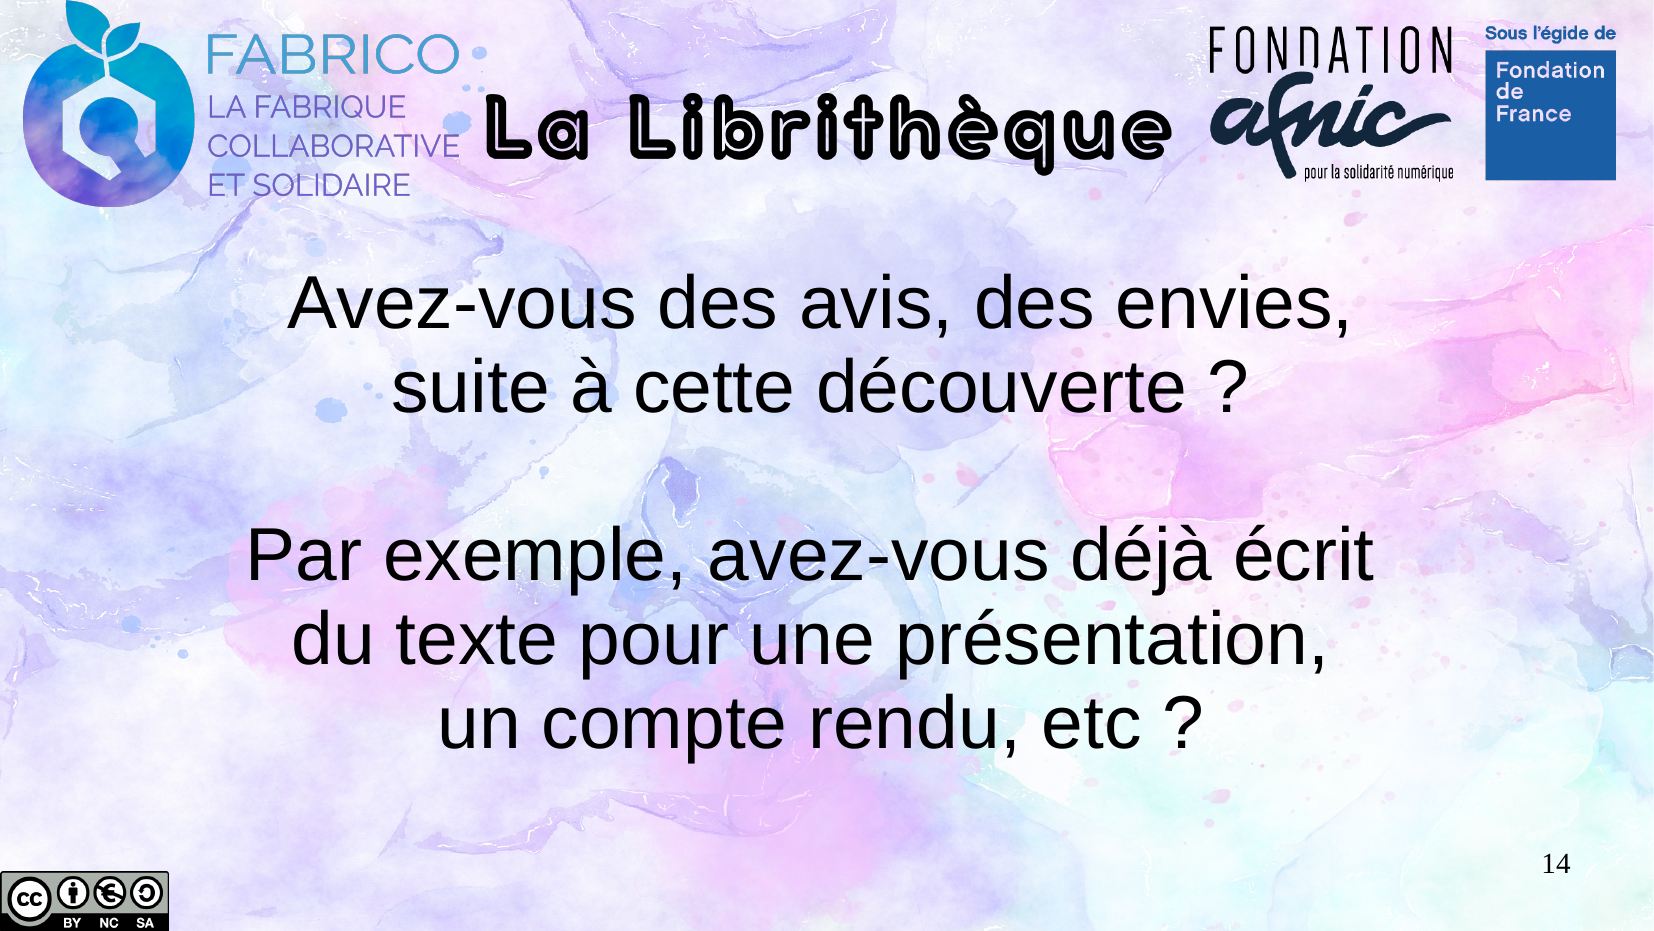

# Avez-vous des avis, des envies,
suite à cette découverte ?
Par exemple, avez-vous déjà écrit
du texte pour une présentation,
un compte rendu, etc ?
14